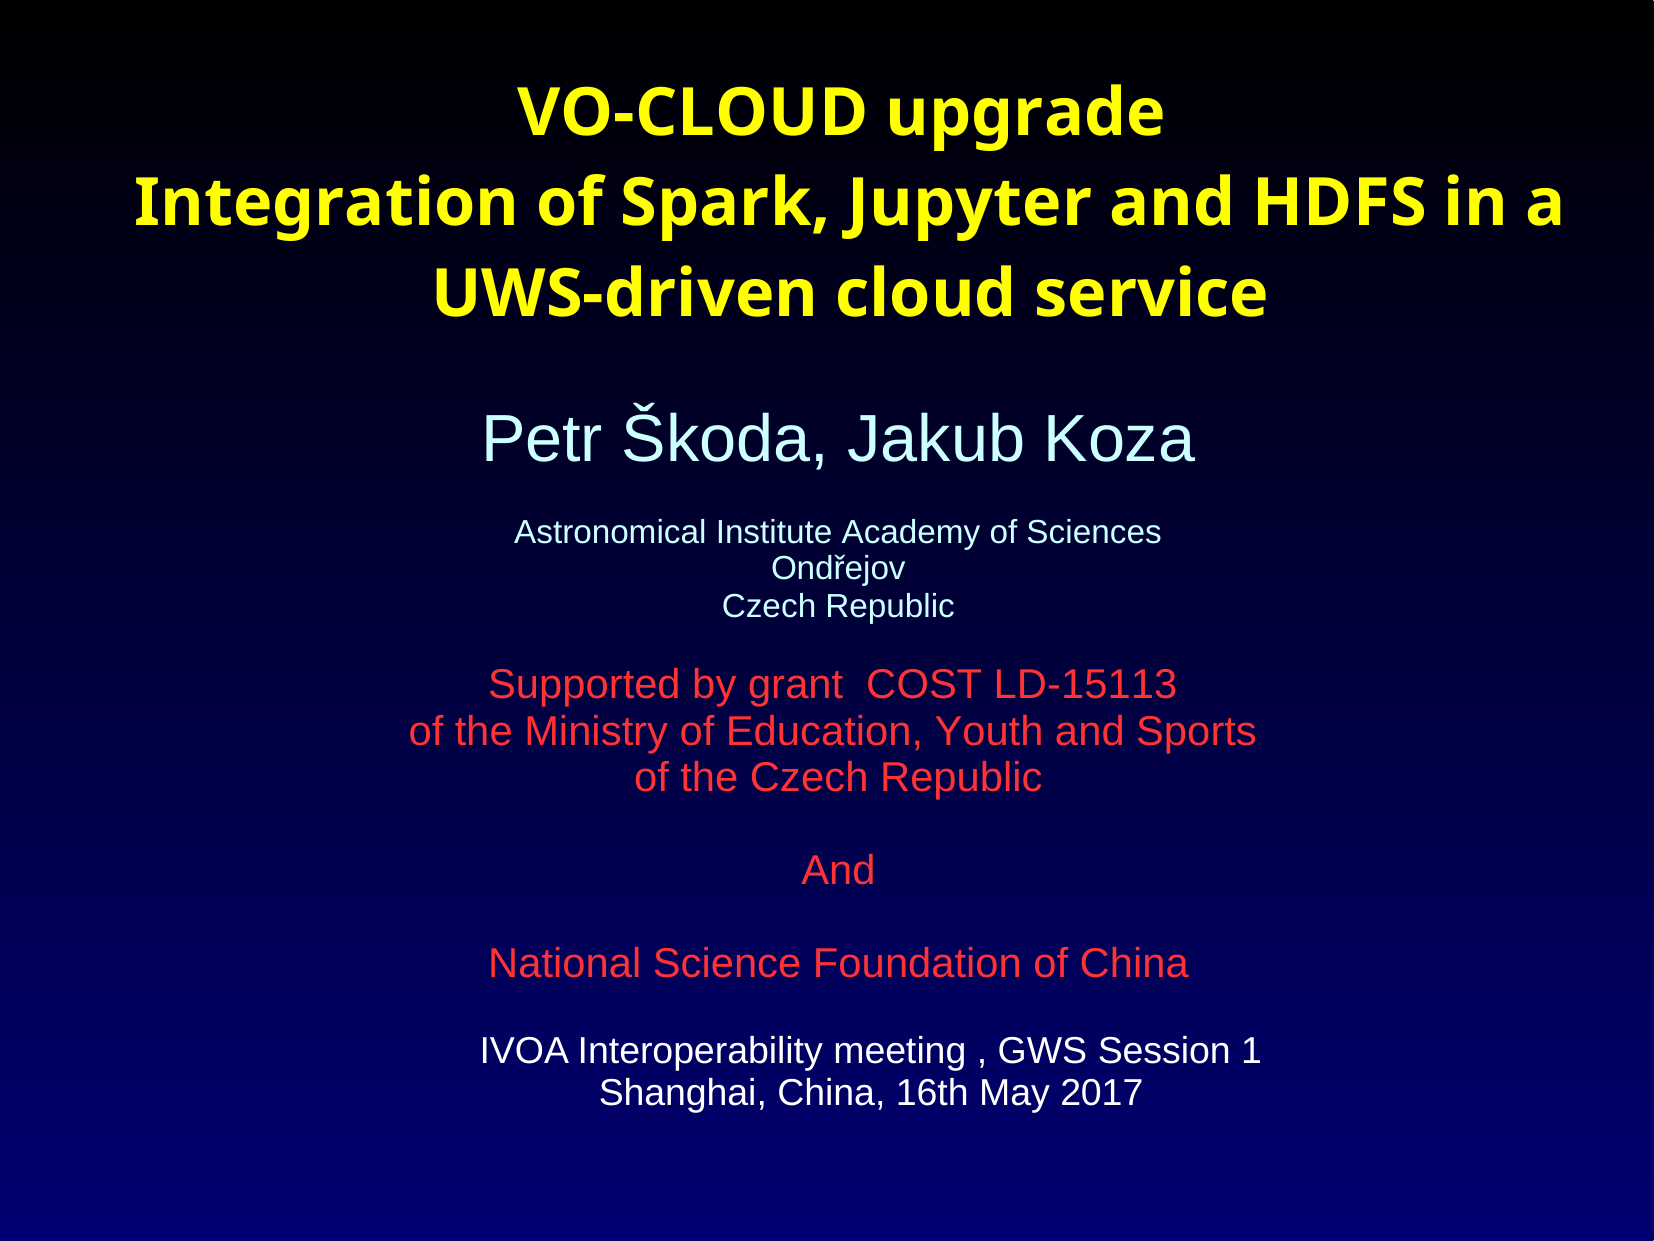

# VO-CLOUD upgrade Integration of Spark, Jupyter and HDFS in a UWS-driven cloud service
Petr Škoda, Jakub Koza
Astronomical Institute Academy of Sciences
 Ondřejov
Czech Republic
Supported by grant COST LD-15113
of the Ministry of Education, Youth and Sports
of the Czech Republic
And
National Science Foundation of China
IVOA Interoperability meeting , GWS Session 1
Shanghai, China, 16th May 2017